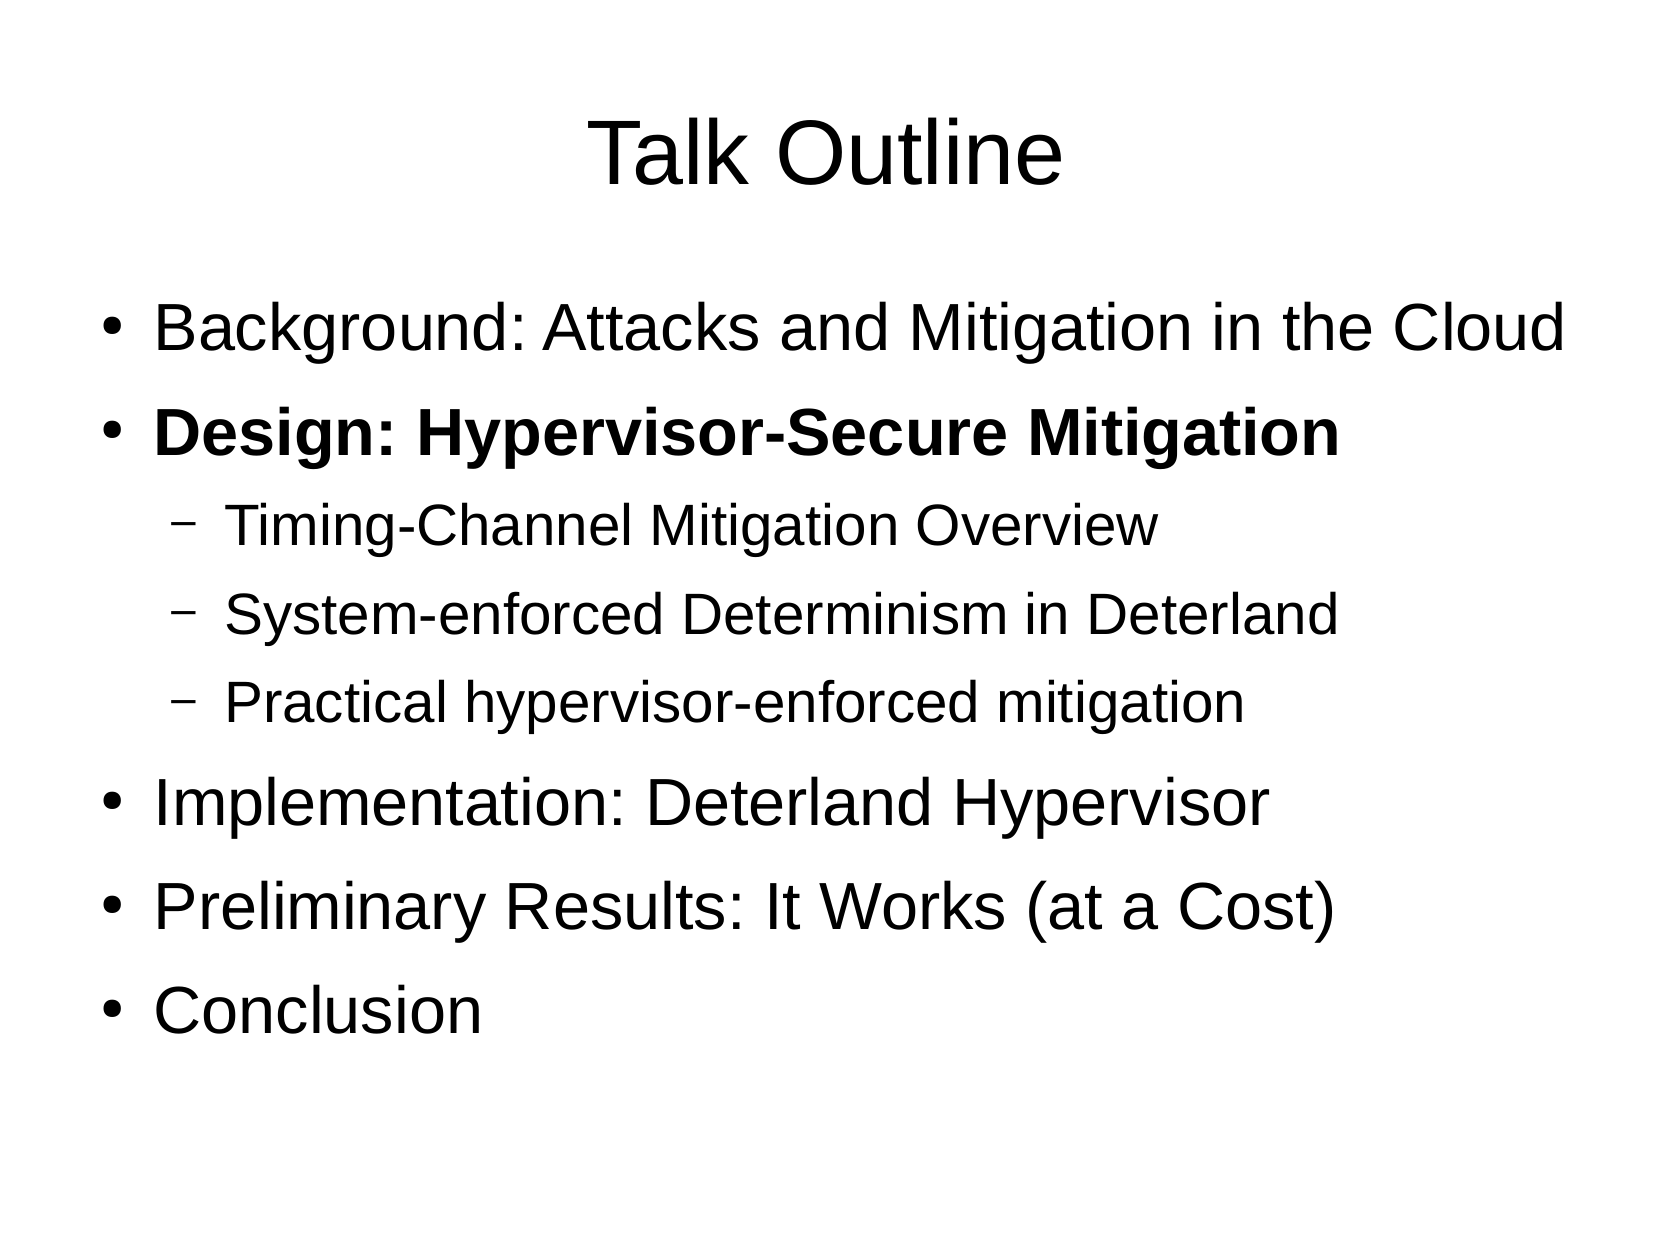

# Talk Outline
Background: Attacks and Mitigation in the Cloud
Design: Hypervisor-Secure Mitigation
Timing-Channel Mitigation Overview
System-enforced Determinism in Deterland
Practical hypervisor-enforced mitigation
Implementation: Deterland Hypervisor
Preliminary Results: It Works (at a Cost)
Conclusion